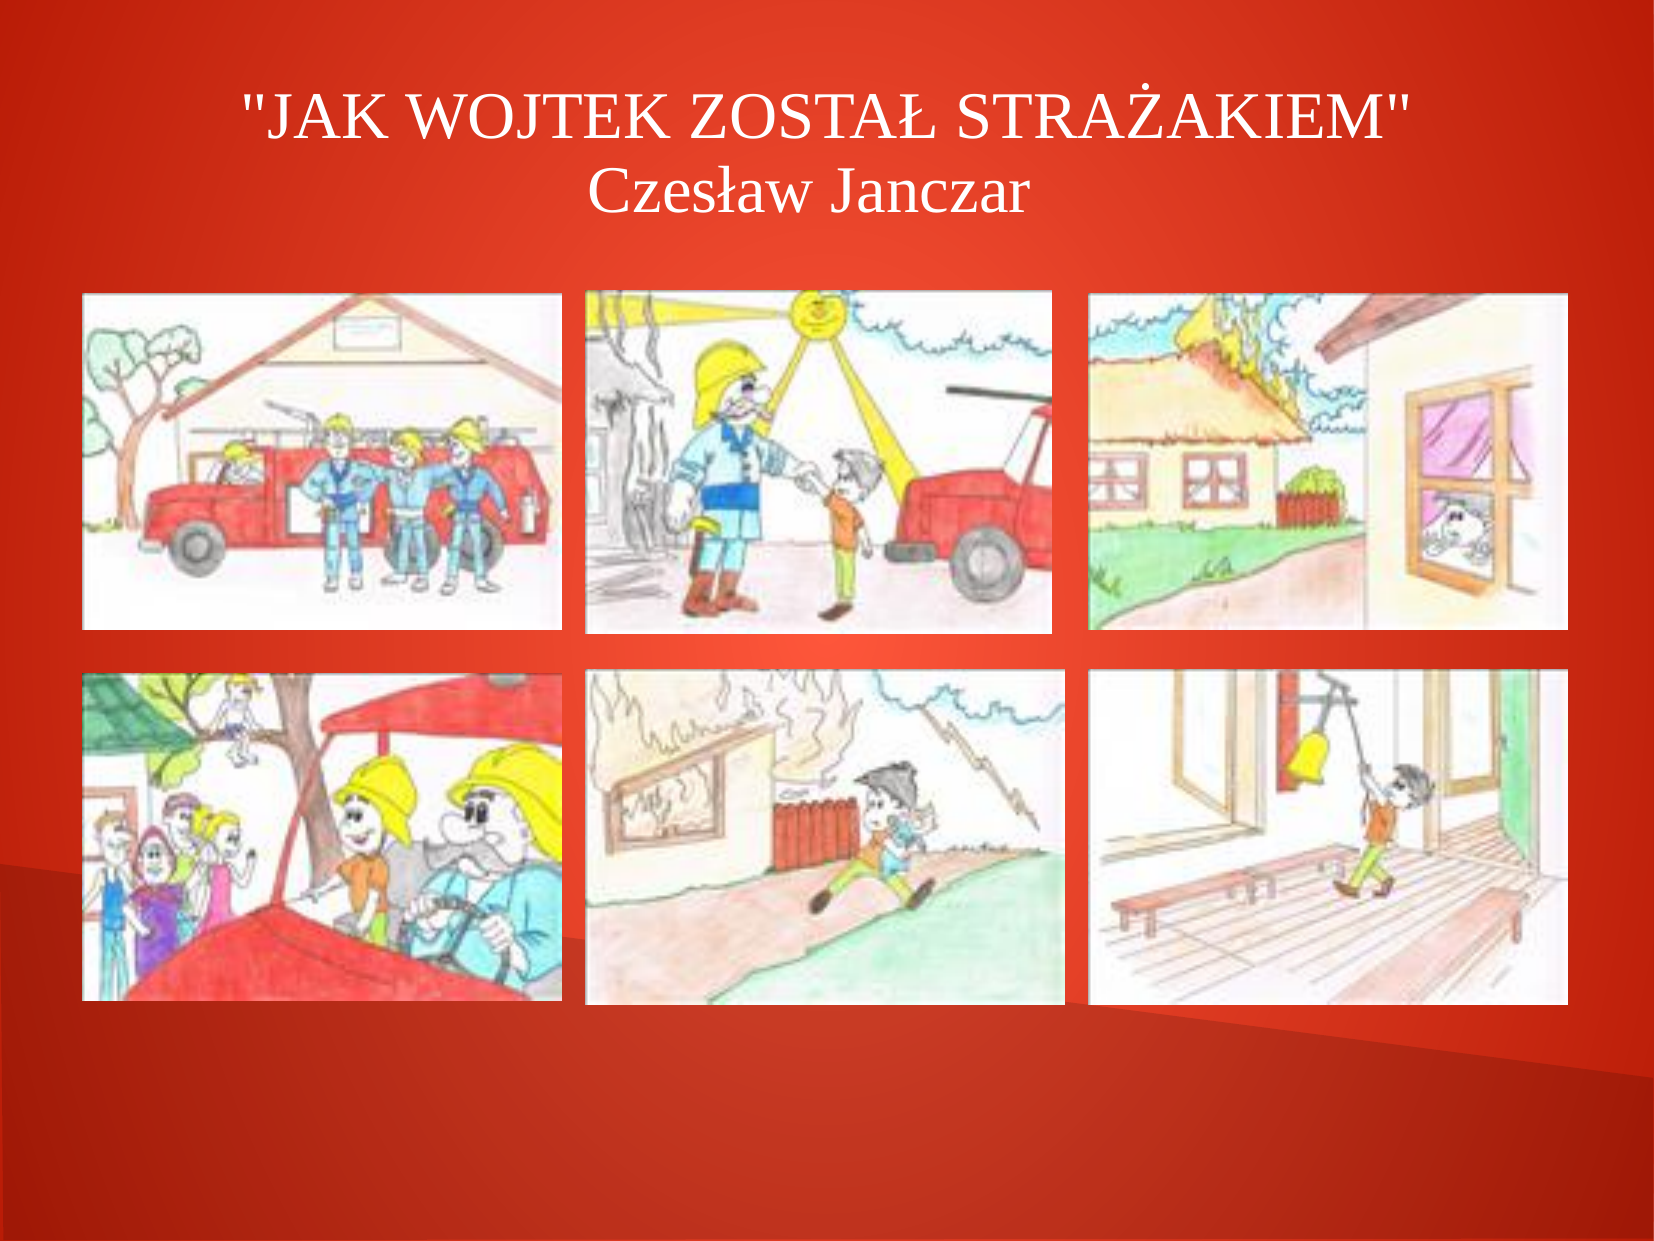

"JAK WOJTEK ZOSTAŁ STRAŻAKIEM"
Czesław Janczar
#